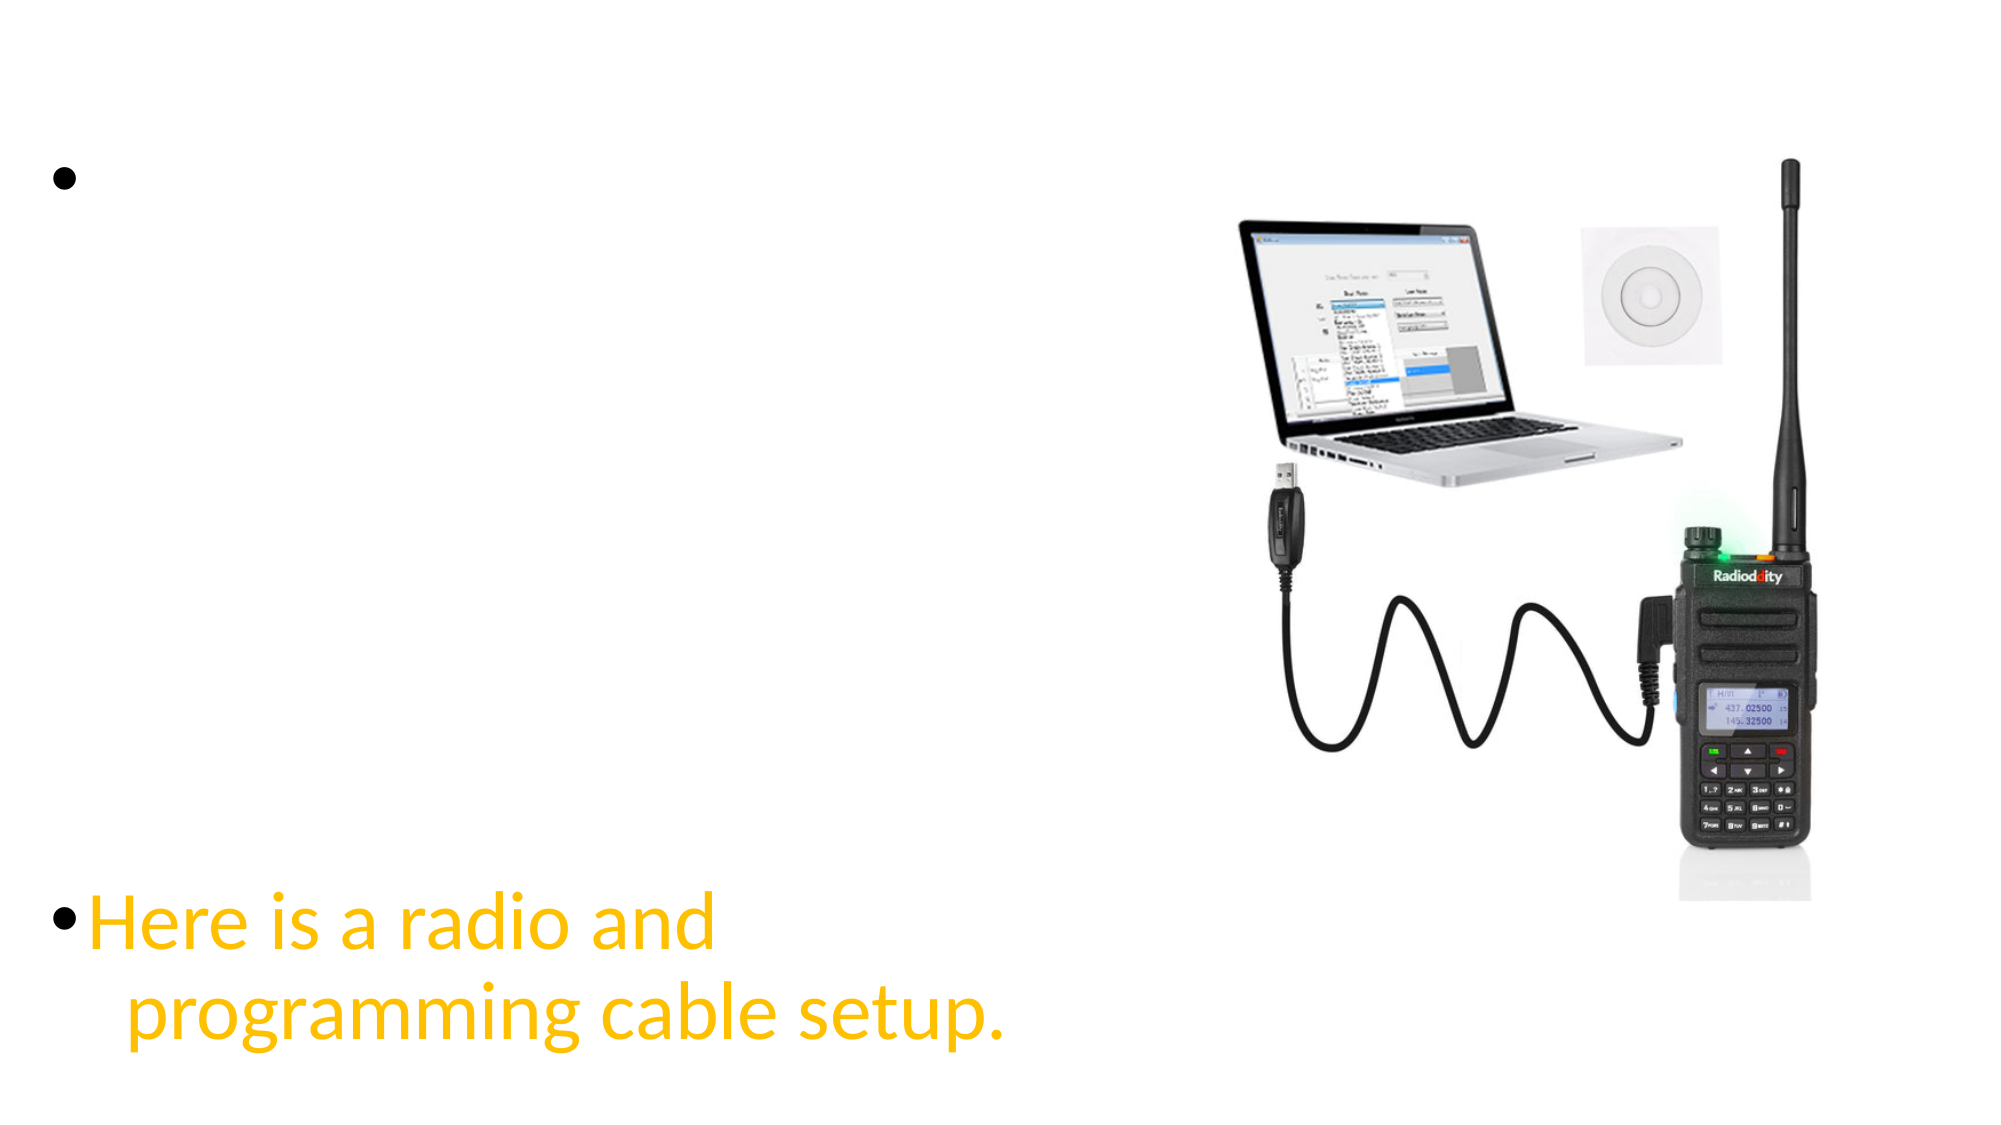

# How to program your DMR Radio
Yes, you can program your radio from the keypad, but if you're going to access many networks and talkgroups, you might find it considerably easier to use the software and a programming cable.
Here is a radio and programming cable setup.